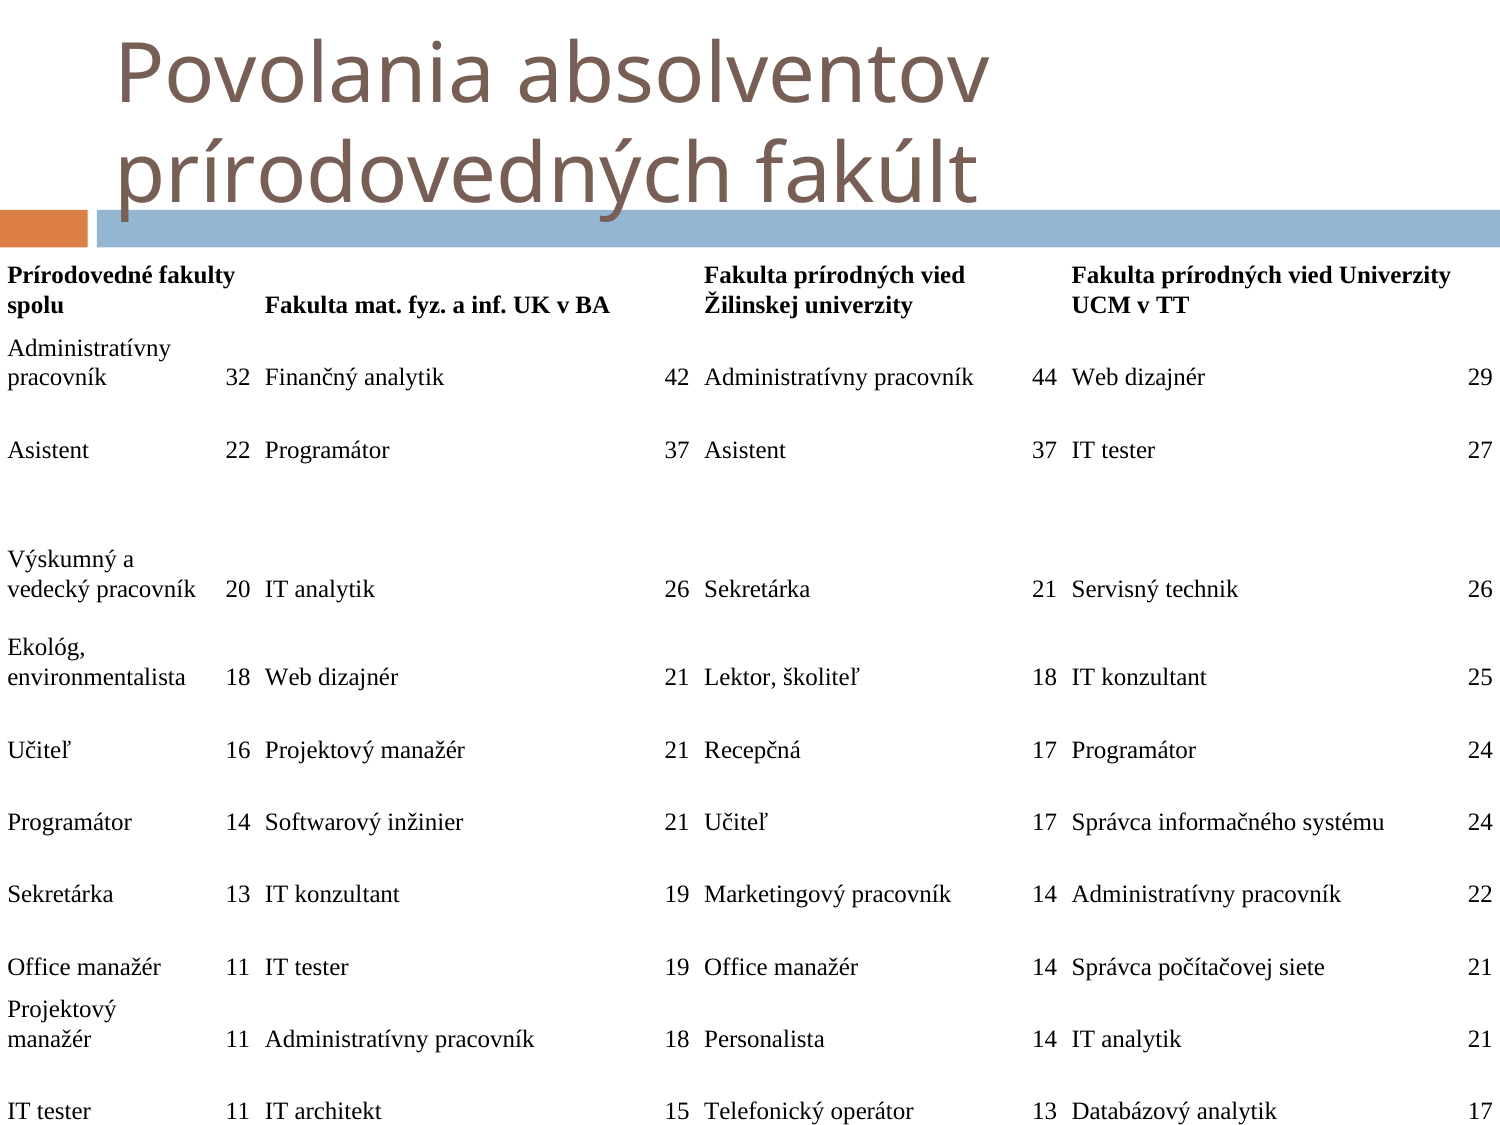

# Povolania absolventov prírodovedných fakúlt
| Prírodovedné fakulty spolu | | Fakulta mat. fyz. a inf. UK v BA | | Fakulta prírodných vied Žilinskej univerzity | | Fakulta prírodných vied Univerzity UCM v TT | |
| --- | --- | --- | --- | --- | --- | --- | --- |
| Administratívny pracovník | 32 | Finančný analytik | 42 | Administratívny pracovník | 44 | Web dizajnér | 29 |
| Asistent | 22 | Programátor | 37 | Asistent | 37 | IT tester | 27 |
| Výskumný a vedecký pracovník | 20 | IT analytik | 26 | Sekretárka | 21 | Servisný technik | 26 |
| Ekológ, environmentalista | 18 | Web dizajnér | 21 | Lektor, školiteľ | 18 | IT konzultant | 25 |
| Učiteľ | 16 | Projektový manažér | 21 | Recepčná | 17 | Programátor | 24 |
| Programátor | 14 | Softwarový inžinier | 21 | Učiteľ | 17 | Správca informačného systému | 24 |
| Sekretárka | 13 | IT konzultant | 19 | Marketingový pracovník | 14 | Administratívny pracovník | 22 |
| Office manažér | 11 | IT tester | 19 | Office manažér | 14 | Správca počítačovej siete | 21 |
| Projektový manažér | 11 | Administratívny pracovník | 18 | Personalista | 14 | IT analytik | 21 |
| IT tester | 11 | IT architekt | 15 | Telefonický operátor | 13 | Databázový analytik | 17 |